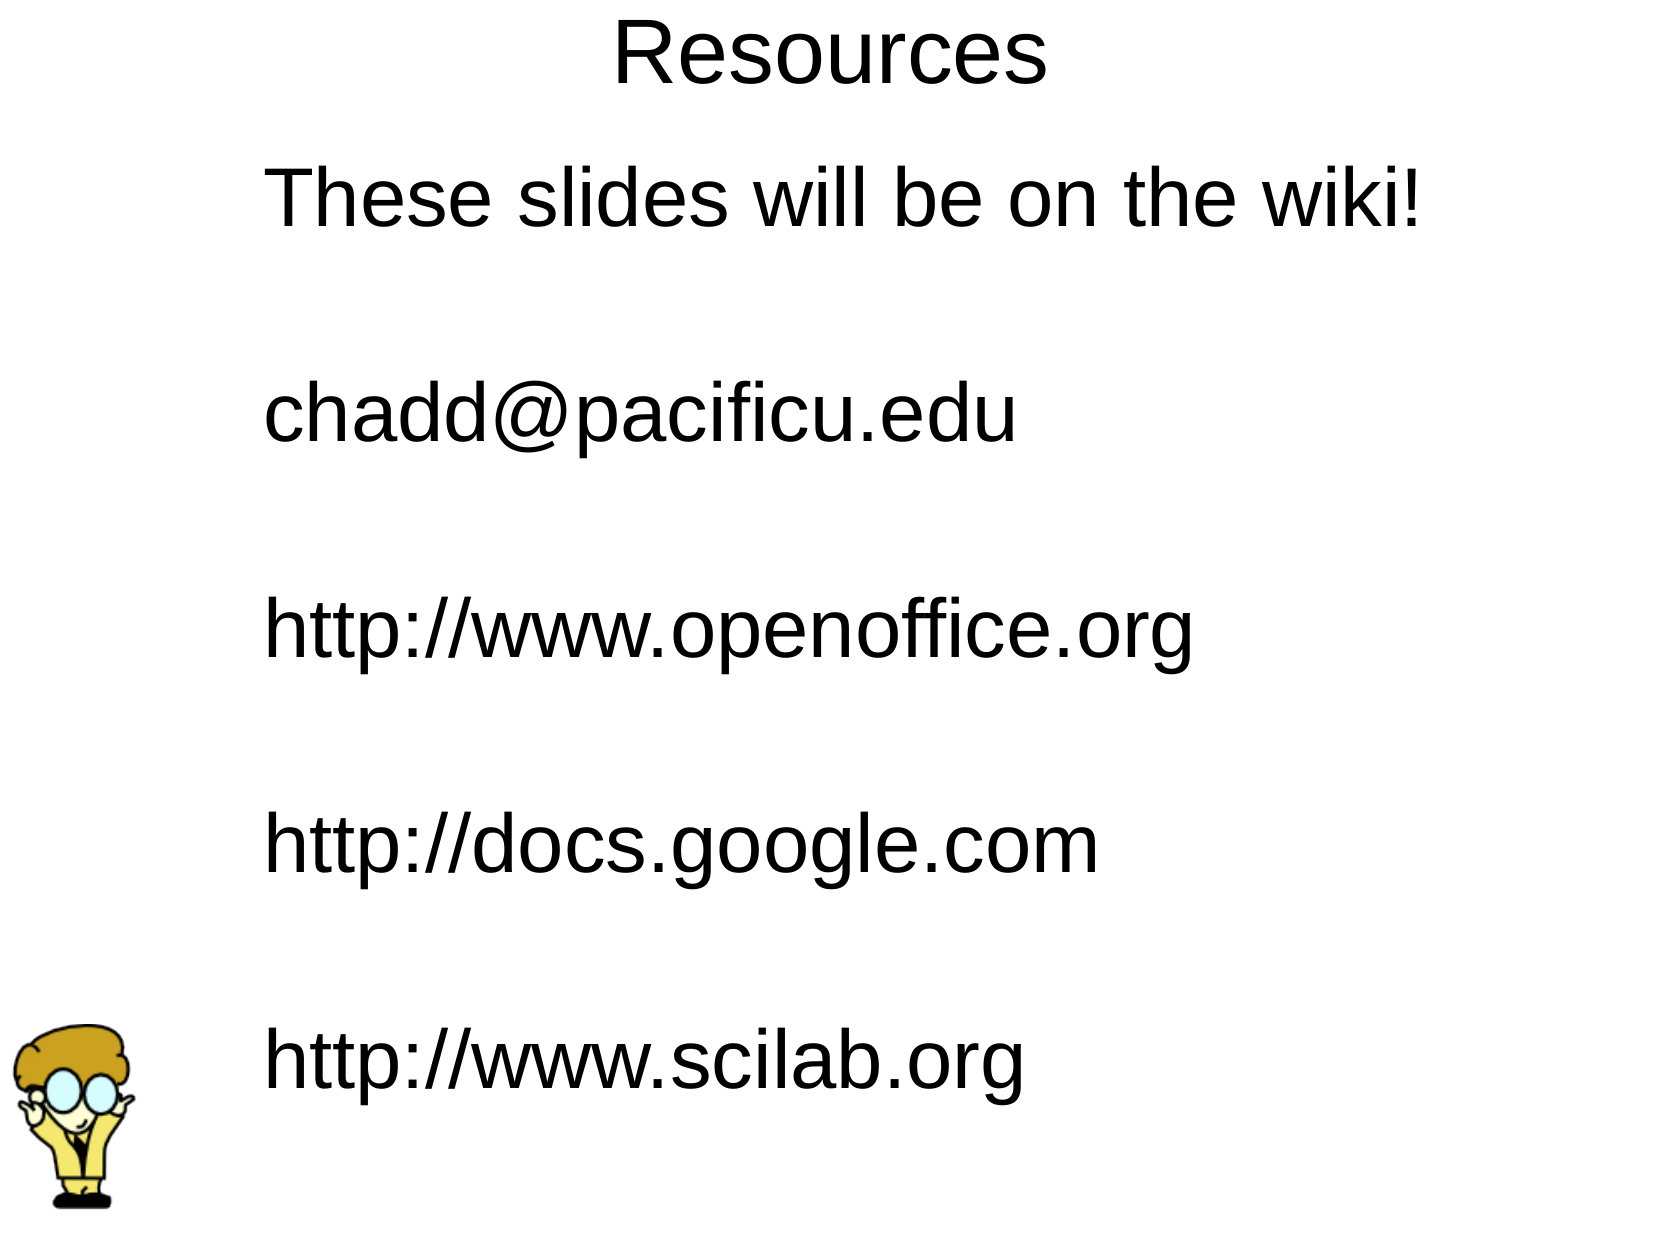

# Resources
These slides will be on the wiki!
chadd@pacificu.edu
http://www.openoffice.org
http://docs.google.com
http://www.scilab.org